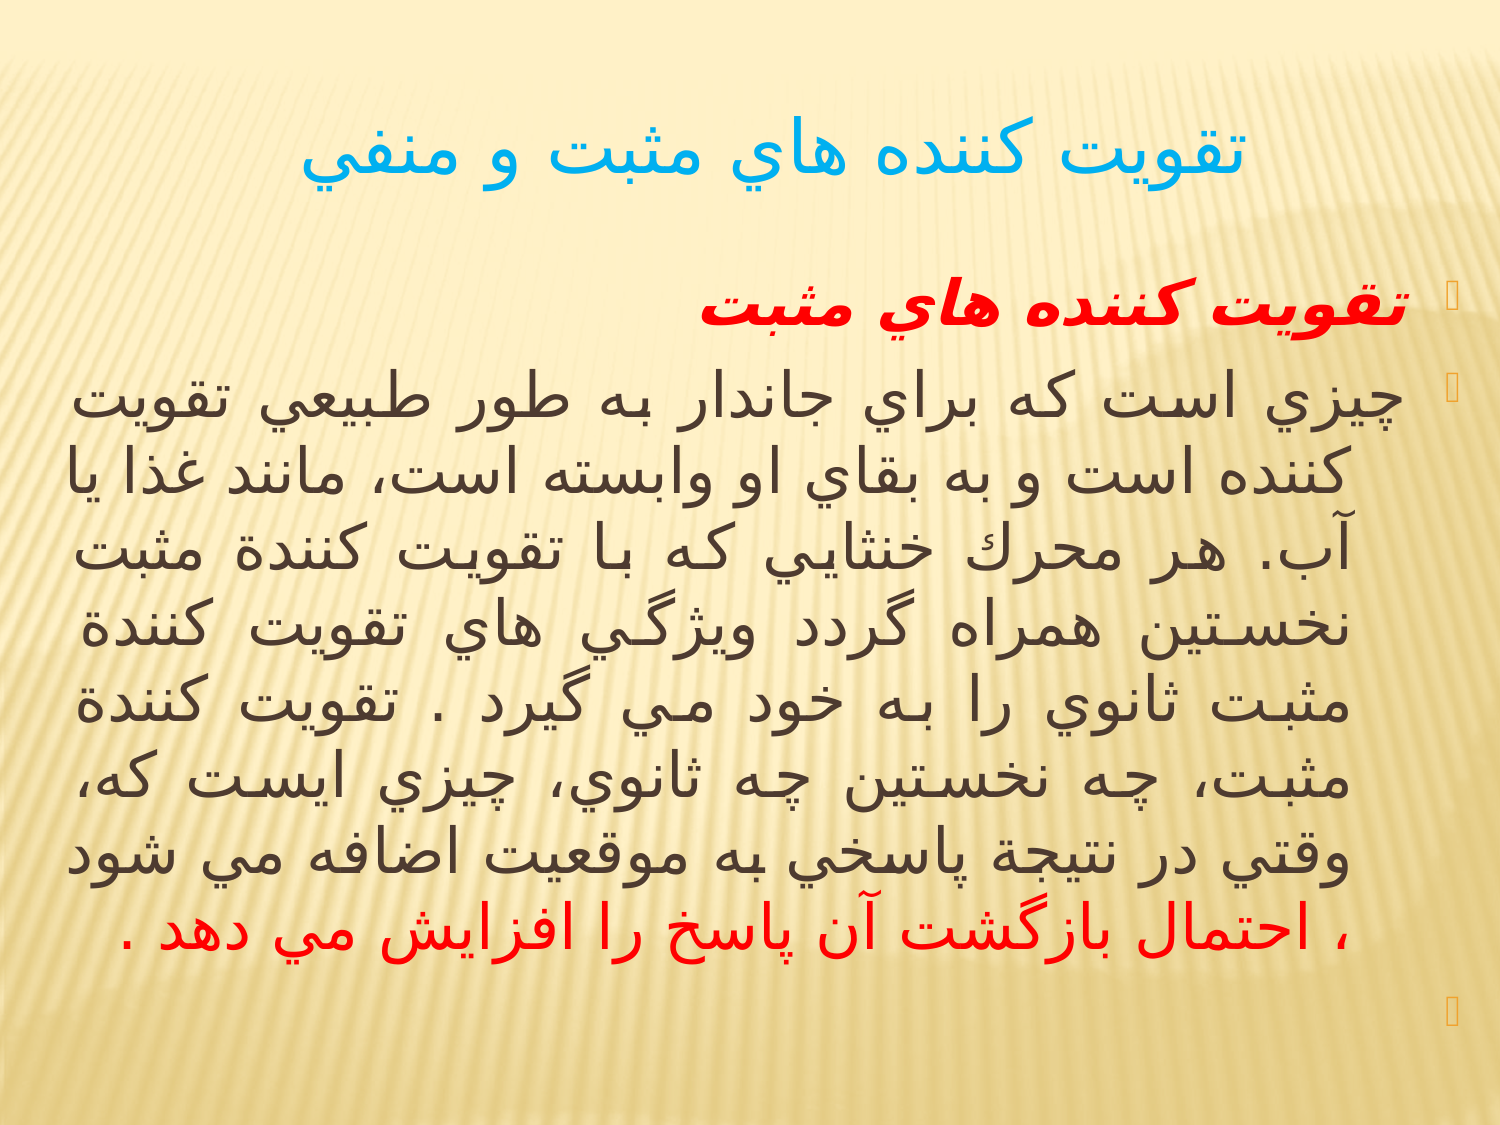

# تقويت كننده هاي مثبت و منفي
تقويت كننده هاي مثبت
چيزي است كه براي جاندار به طور طبيعي تقويت كننده است و به بقاي او وابسته است، مانند غذا يا آب. هر محرك خنثايي كه با تقويت كنندة مثبت نخستين همراه گردد وي‍ژگي هاي تقويت كنندة مثبت ثانوي را به خود مي گيرد . تقويت كنندة مثبت، چه نخستين چه ثانوي، چيزي ايست كه، وقتي در نتيجة پاسخي به موقعيت اضافه مي شود ، احتمال بازگشت آن پاسخ را افزايش مي دهد .